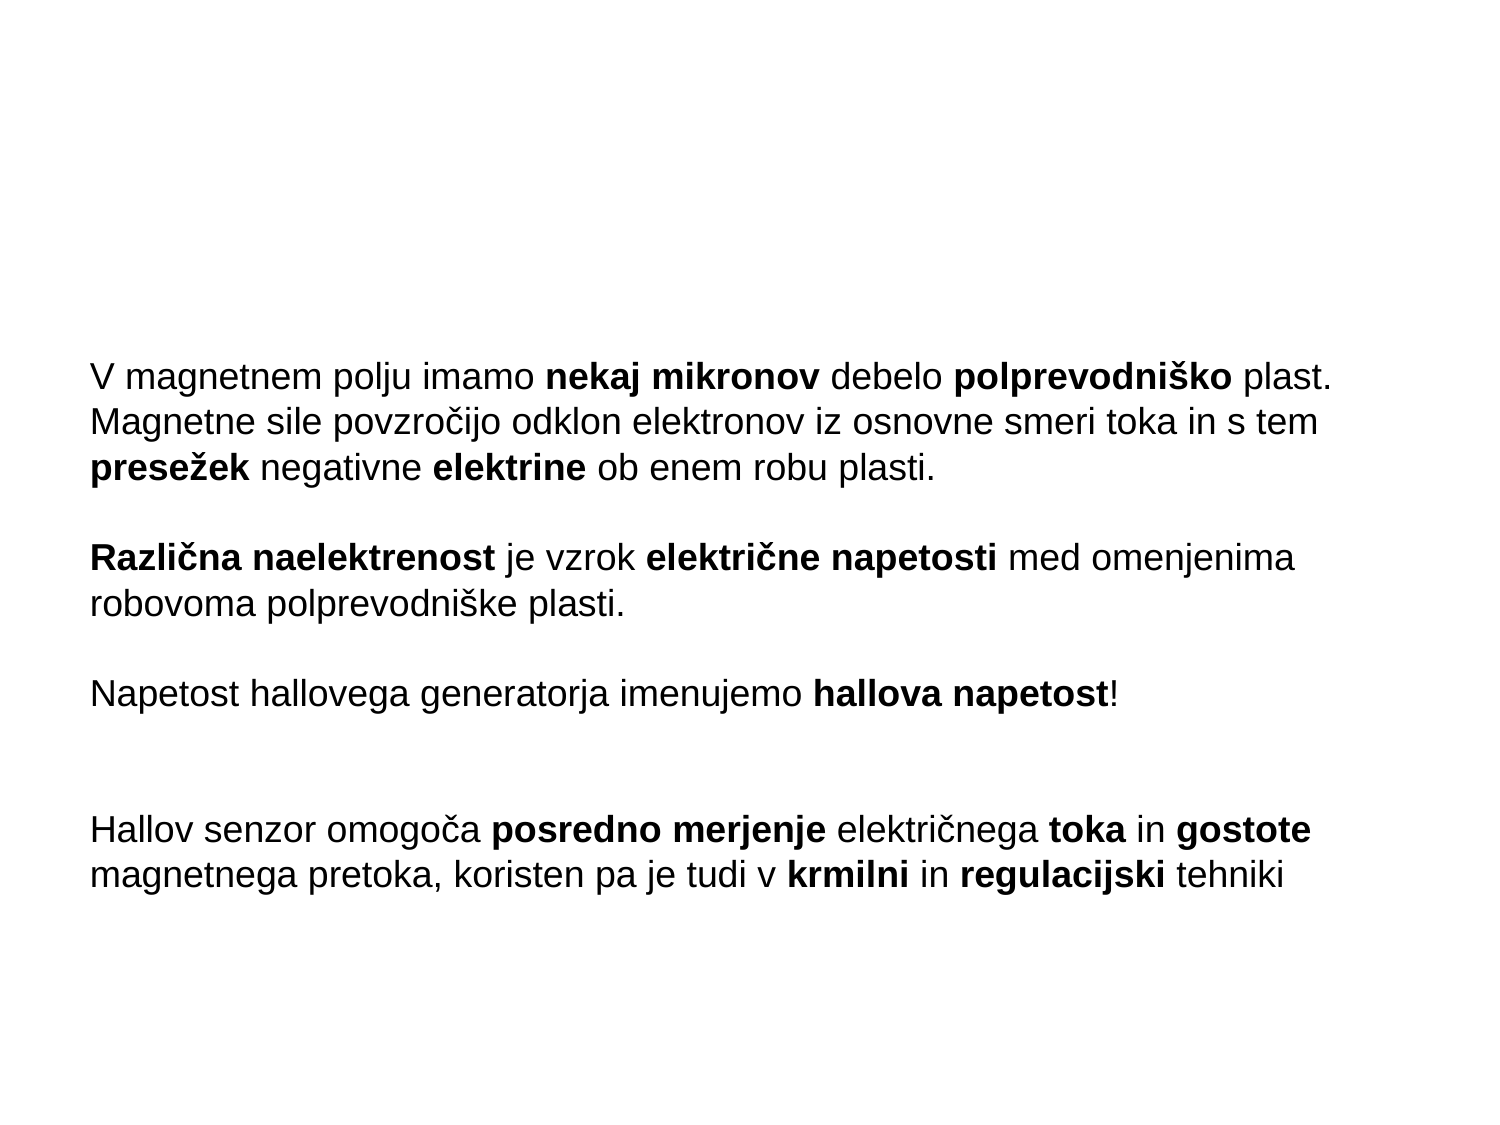

#
V magnetnem polju imamo nekaj mikronov debelo polprevodniško plast.
Magnetne sile povzročijo odklon elektronov iz osnovne smeri toka in s tem
presežek negativne elektrine ob enem robu plasti.
Različna naelektrenost je vzrok električne napetosti med omenjenima
robovoma polprevodniške plasti.
Napetost hallovega generatorja imenujemo hallova napetost!
Hallov senzor omogoča posredno merjenje električnega toka in gostote
magnetnega pretoka, koristen pa je tudi v krmilni in regulacijski tehniki